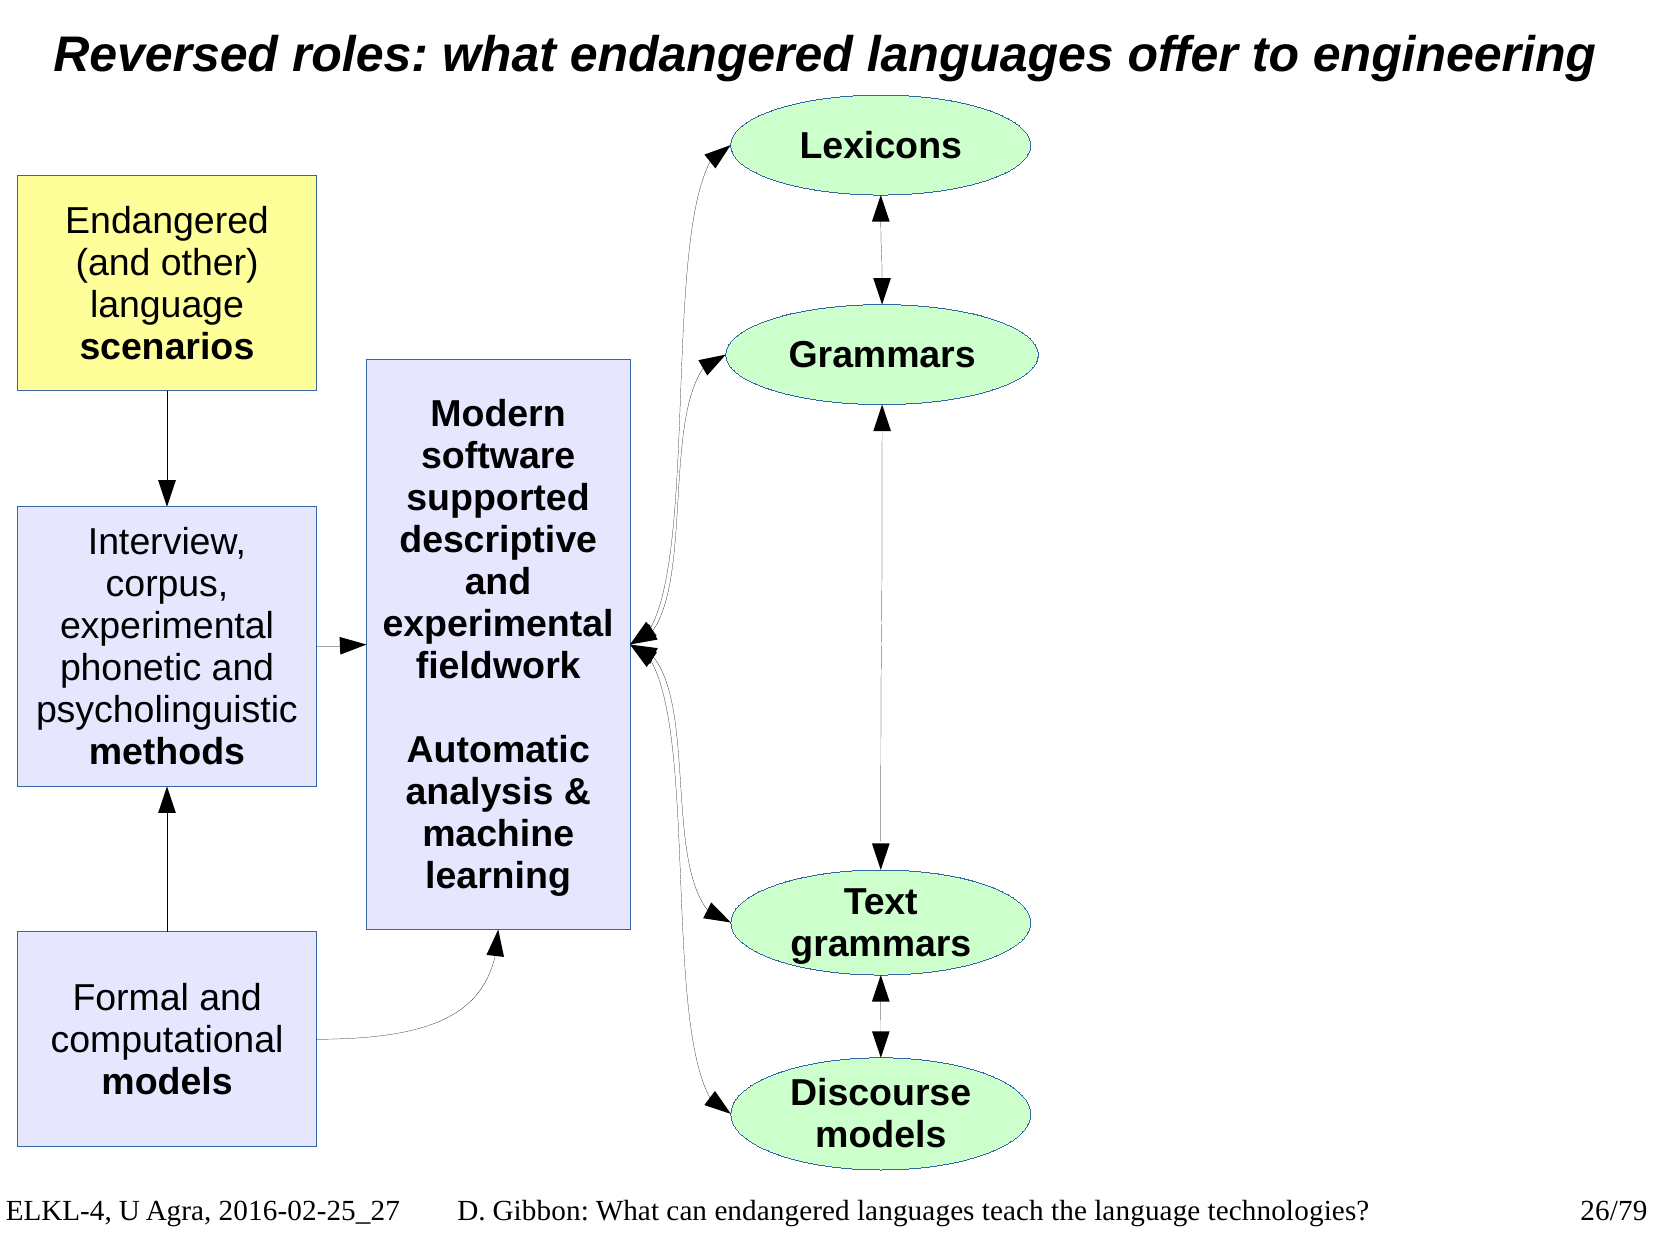

# Reversed roles: what endangered languages offer to engineering
Lexicons
Endangered (and other) language scenarios
Grammars
Modern software supported descriptive and experimental fieldwork
Automatic analysis & machine learning
Interview, corpus, experimental phonetic and psycholinguistic methods
Text grammars
Formal and computational models
Discourse models
ELKL-4, U Agra, 2016-02-25_27
D. Gibbon: What can endangered languages teach the language technologies?
26